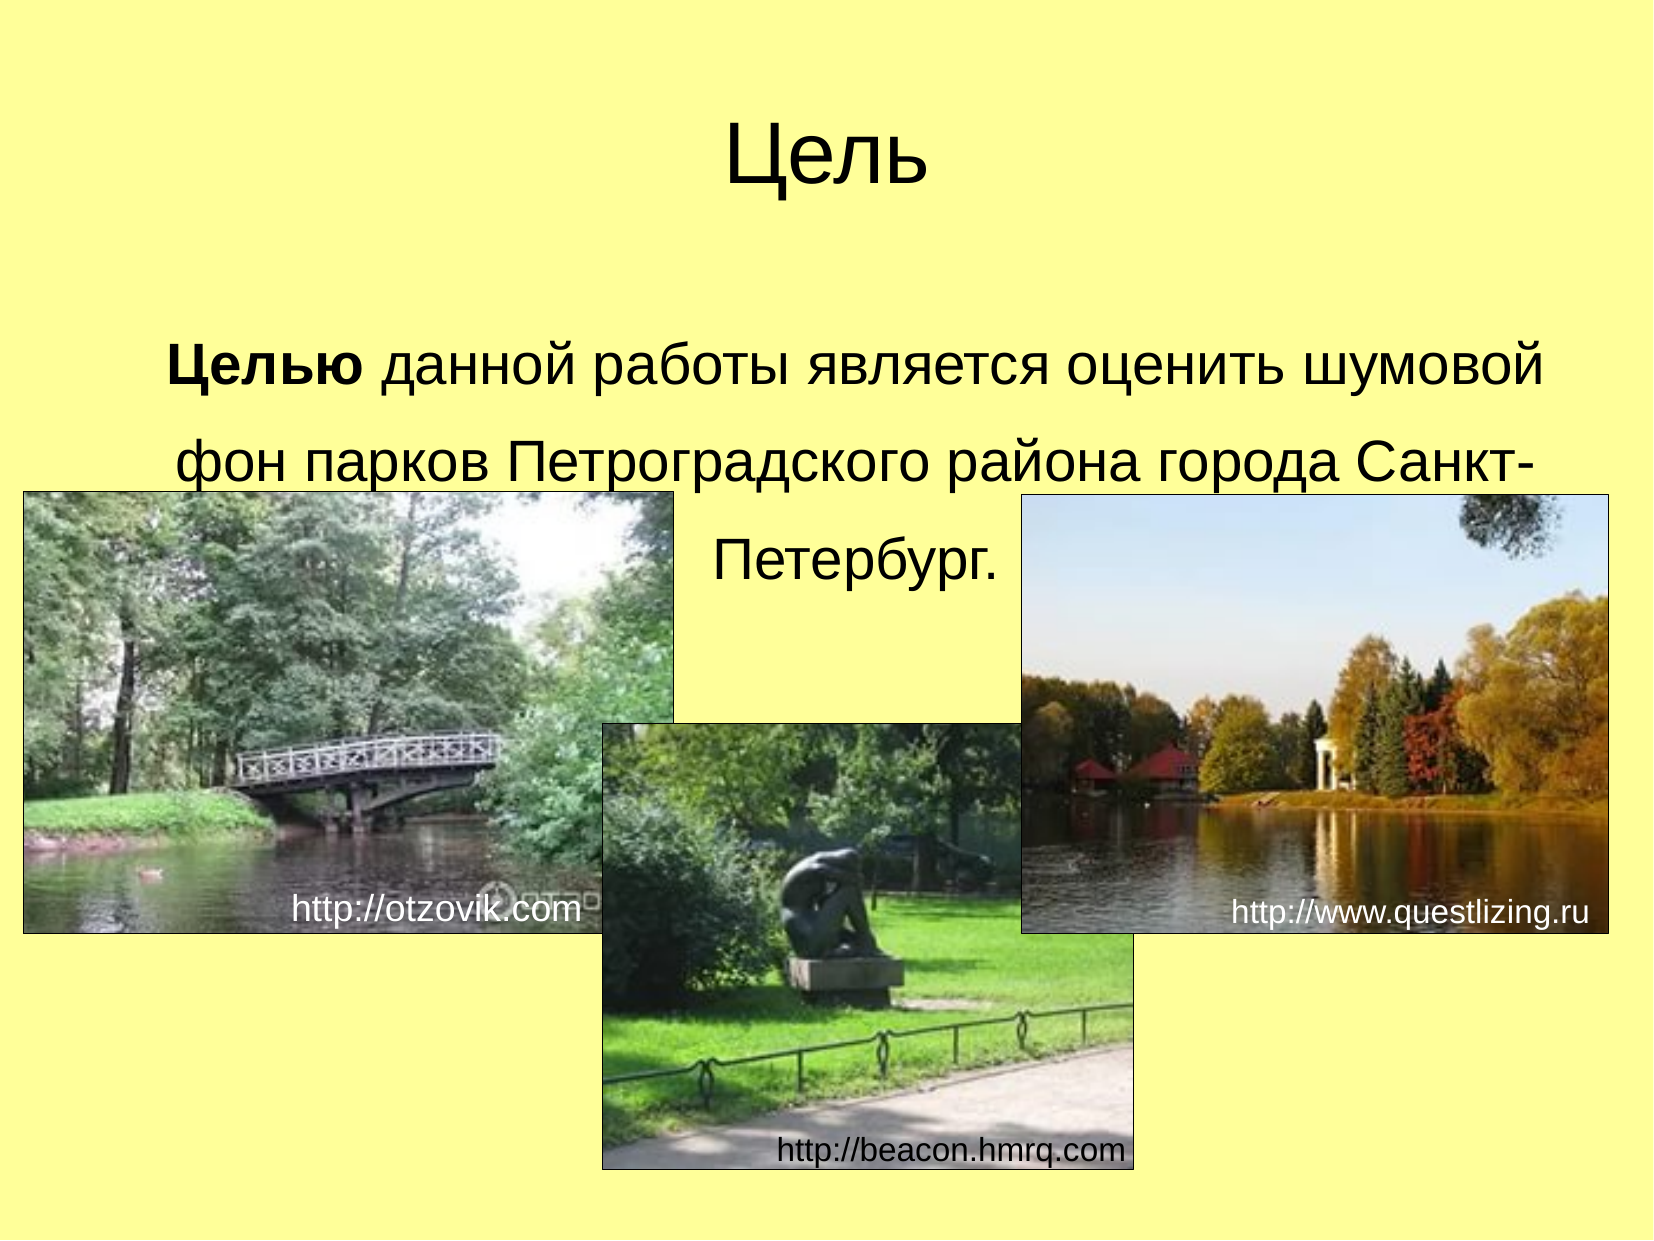

# Цель
Целью данной работы является оценить шумовой фон парков Петроградского района города Санкт-Петербург.
http://otzovik.com
http://www.questlizing.ru
http://beacon.hmrq.com